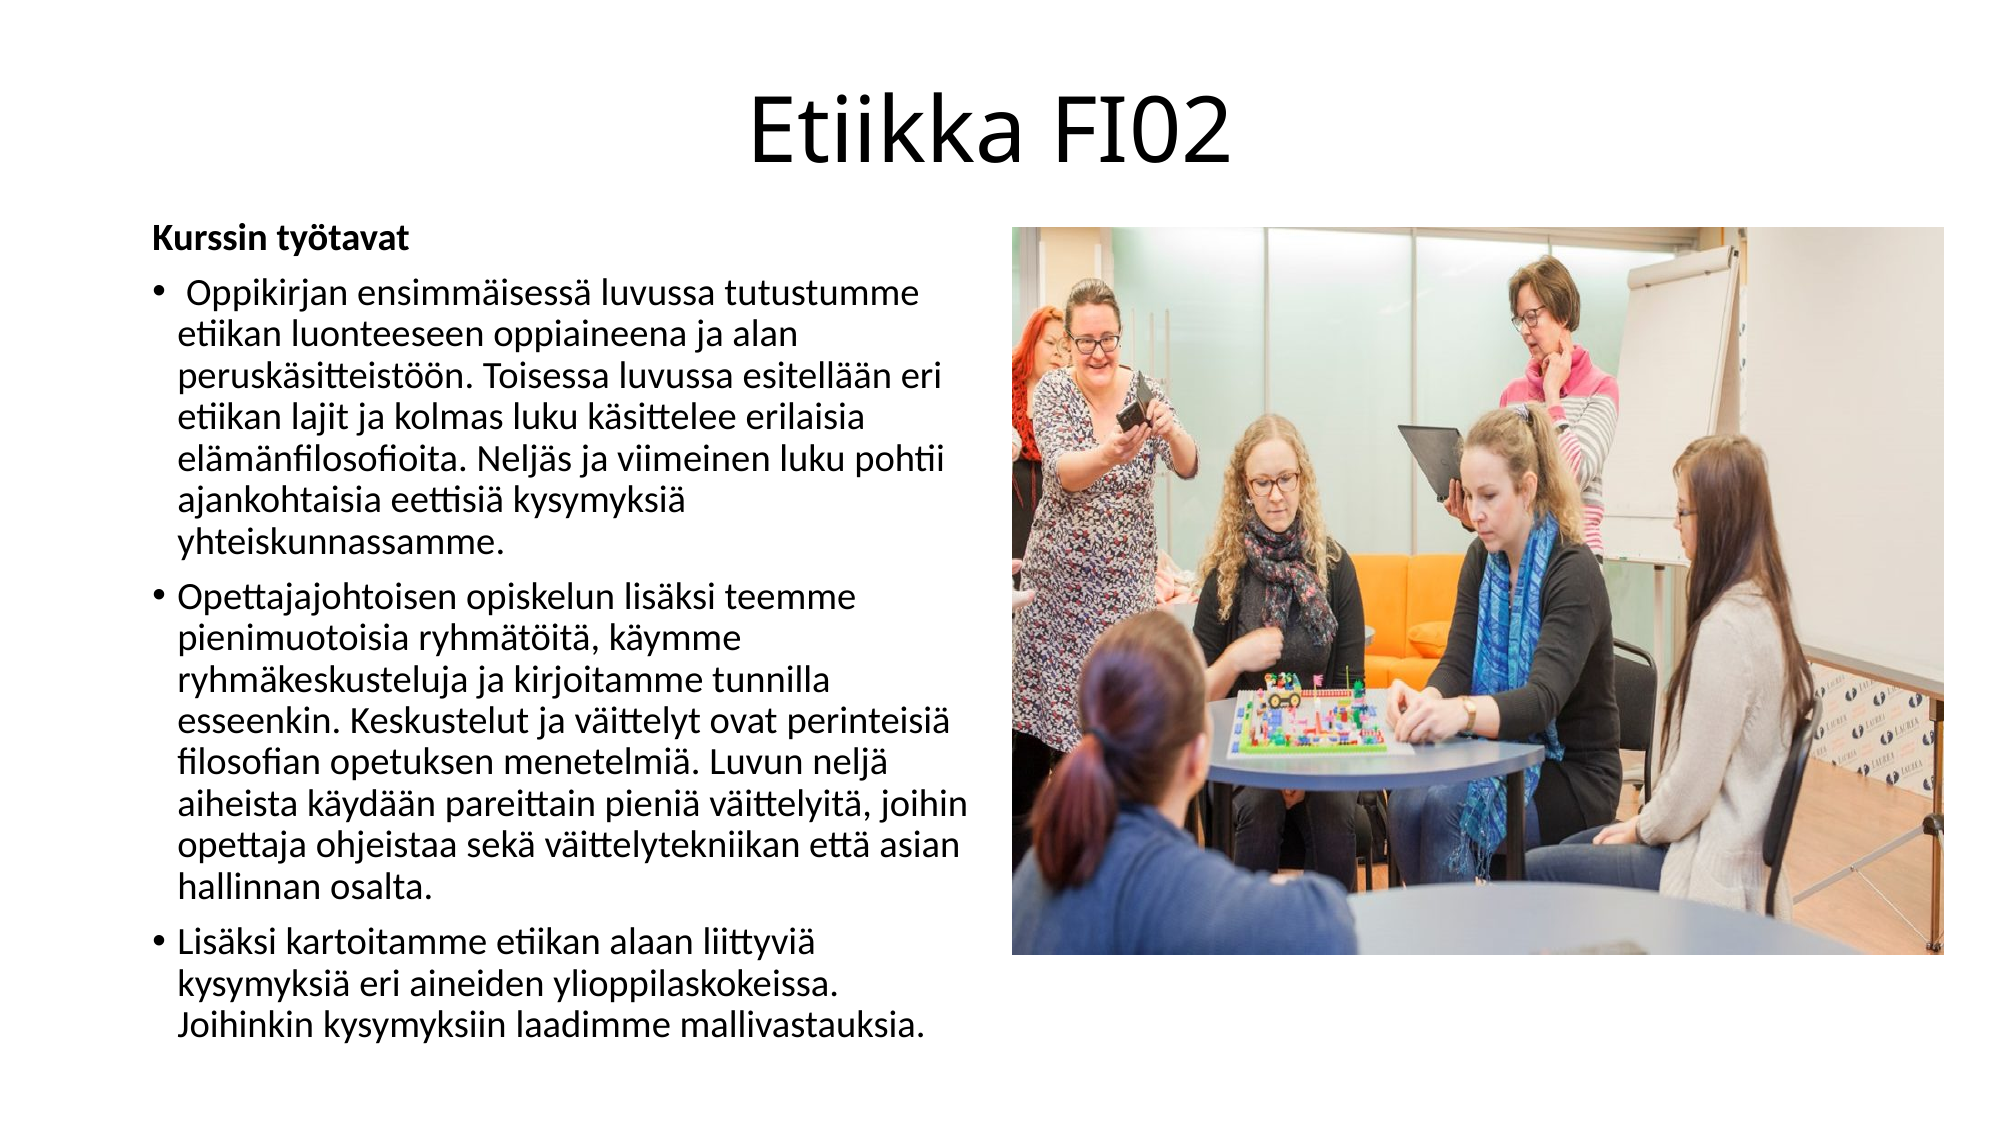

# Etiikka FI02
Kurssin työtavat
 Oppikirjan ensimmäisessä luvussa tutustumme etiikan luonteeseen oppiaineena ja alan peruskäsitteistöön. Toisessa luvussa esitellään eri etiikan lajit ja kolmas luku käsittelee erilaisia elämänfilosofioita. Neljäs ja viimeinen luku pohtii ajankohtaisia eettisiä kysymyksiä yhteiskunnassamme.
Opettajajohtoisen opiskelun lisäksi teemme pienimuotoisia ryhmätöitä, käymme ryhmäkeskusteluja ja kirjoitamme tunnilla esseenkin. Keskustelut ja väittelyt ovat perinteisiä filosofian opetuksen menetelmiä. Luvun neljä aiheista käydään pareittain pieniä väittelyitä, joihin opettaja ohjeistaa sekä väittelytekniikan että asian hallinnan osalta.
Lisäksi kartoitamme etiikan alaan liittyviä kysymyksiä eri aineiden ylioppilaskokeissa. Joihinkin kysymyksiin laadimme mallivastauksia.